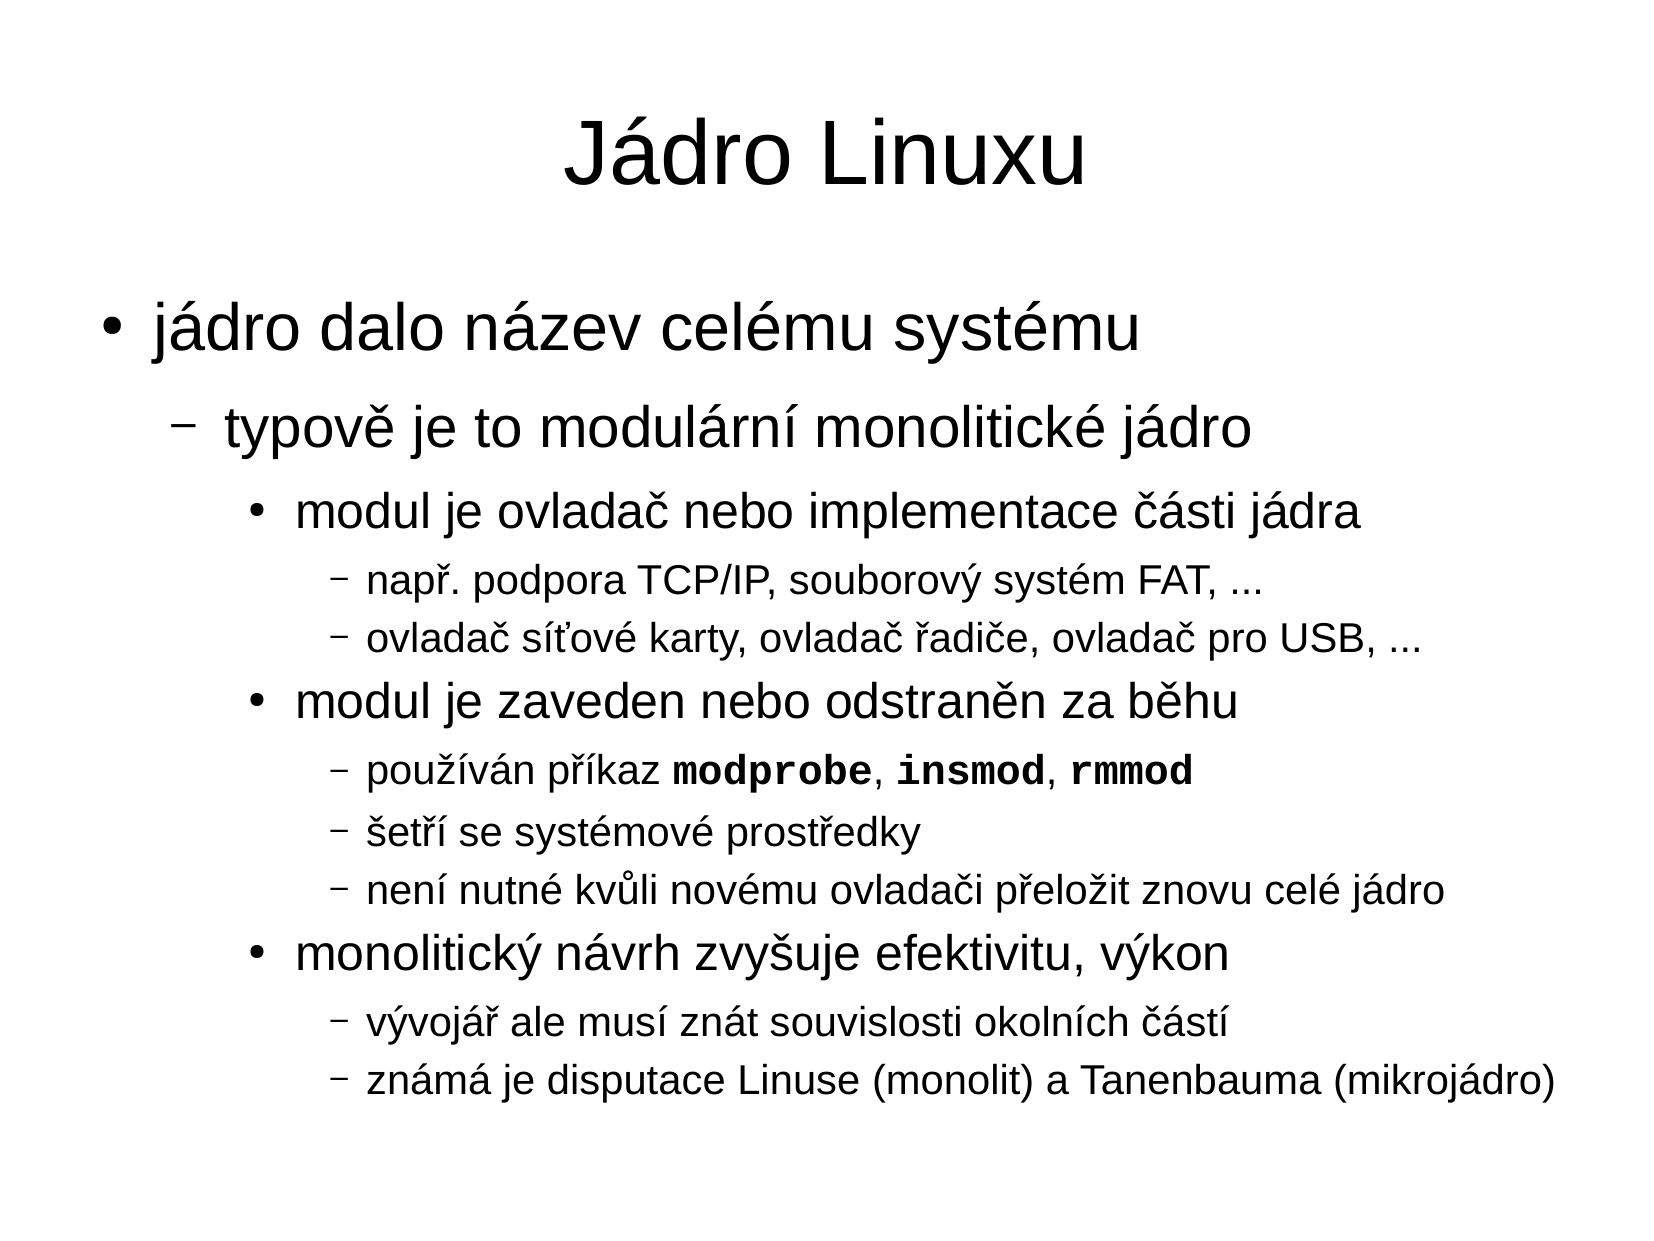

# Jádro Linuxu
jádro dalo název celému systému
typově je to modulární monolitické jádro
modul je ovladač nebo implementace části jádra
např. podpora TCP/IP, souborový systém FAT, ...
ovladač síťové karty, ovladač řadiče, ovladač pro USB, ...
modul je zaveden nebo odstraněn za běhu
používán příkaz modprobe, insmod, rmmod
šetří se systémové prostředky
není nutné kvůli novému ovladači přeložit znovu celé jádro
monolitický návrh zvyšuje efektivitu, výkon
vývojář ale musí znát souvislosti okolních částí
známá je disputace Linuse (monolit) a Tanenbauma (mikrojádro)